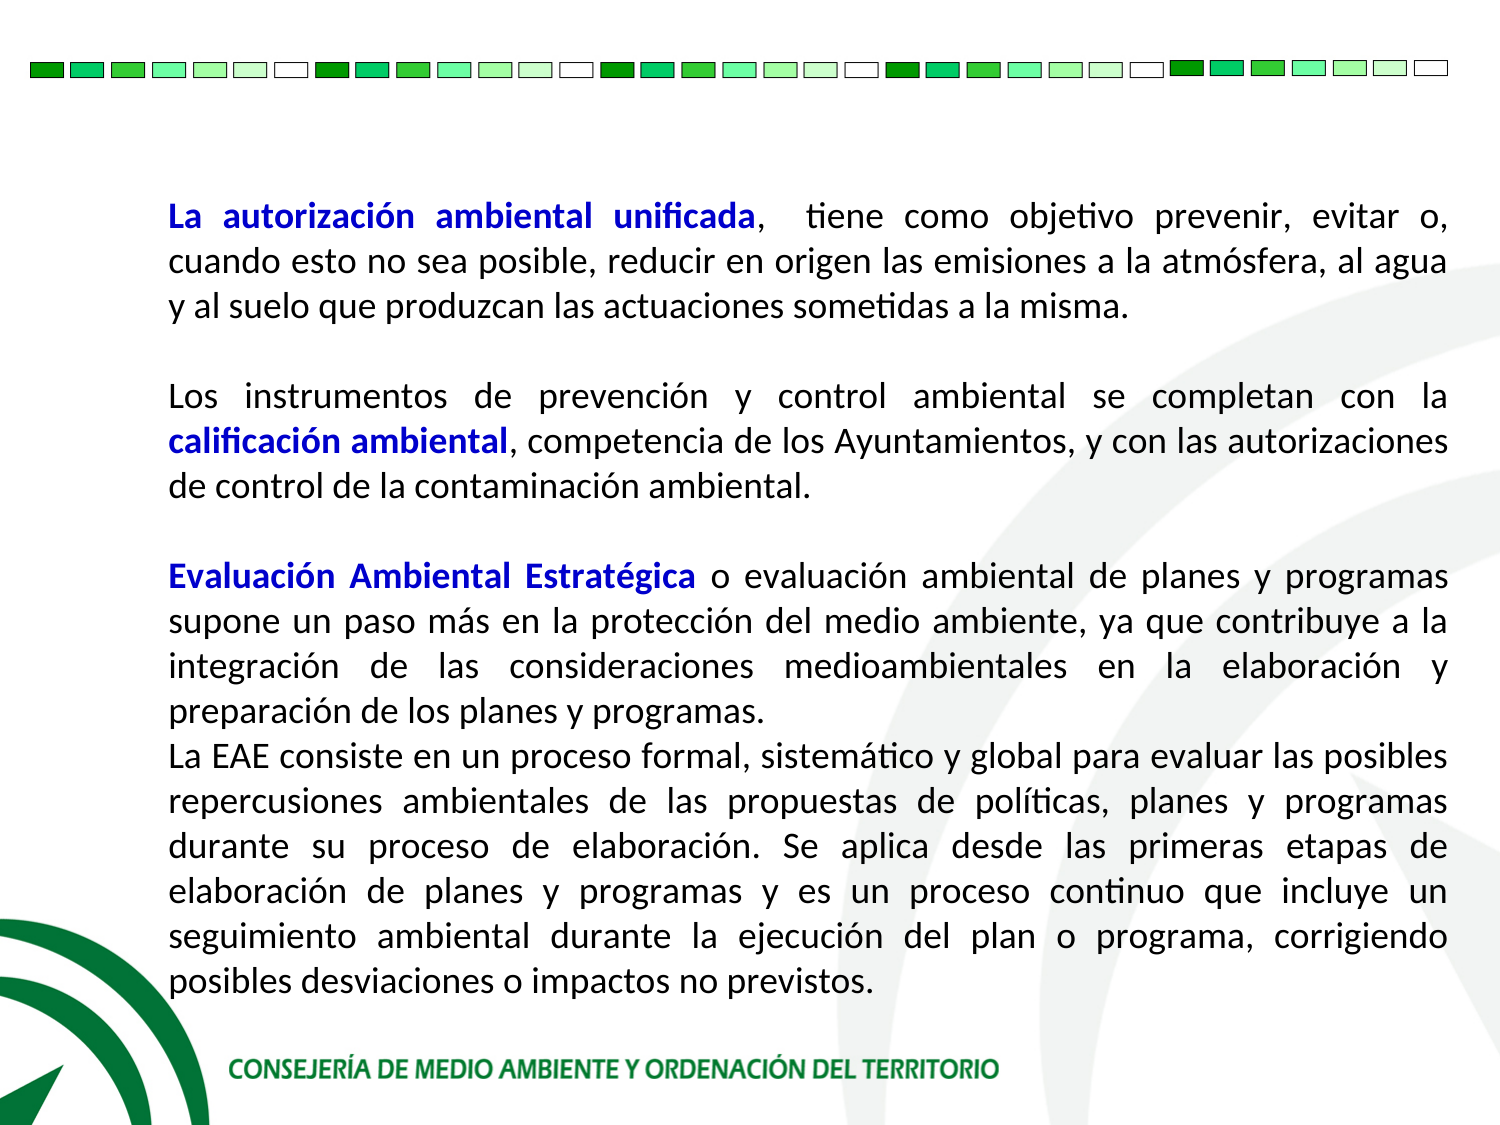

La autorización ambiental unificada, tiene como objetivo prevenir, evitar o, cuando esto no sea posible, reducir en origen las emisiones a la atmósfera, al agua y al suelo que produzcan las actuaciones sometidas a la misma.
Los instrumentos de prevención y control ambiental se completan con la calificación ambiental, competencia de los Ayuntamientos, y con las autorizaciones de control de la contaminación ambiental.
Evaluación Ambiental Estratégica o evaluación ambiental de planes y programas supone un paso más en la protección del medio ambiente, ya que contribuye a la integración de las consideraciones medioambientales en la elaboración y preparación de los planes y programas.
La EAE consiste en un proceso formal, sistemático y global para evaluar las posibles repercusiones ambientales de las propuestas de políticas, planes y programas durante su proceso de elaboración. Se aplica desde las primeras etapas de elaboración de planes y programas y es un proceso continuo que incluye un seguimiento ambiental durante la ejecución del plan o programa, corrigiendo posibles desviaciones o impactos no previstos.